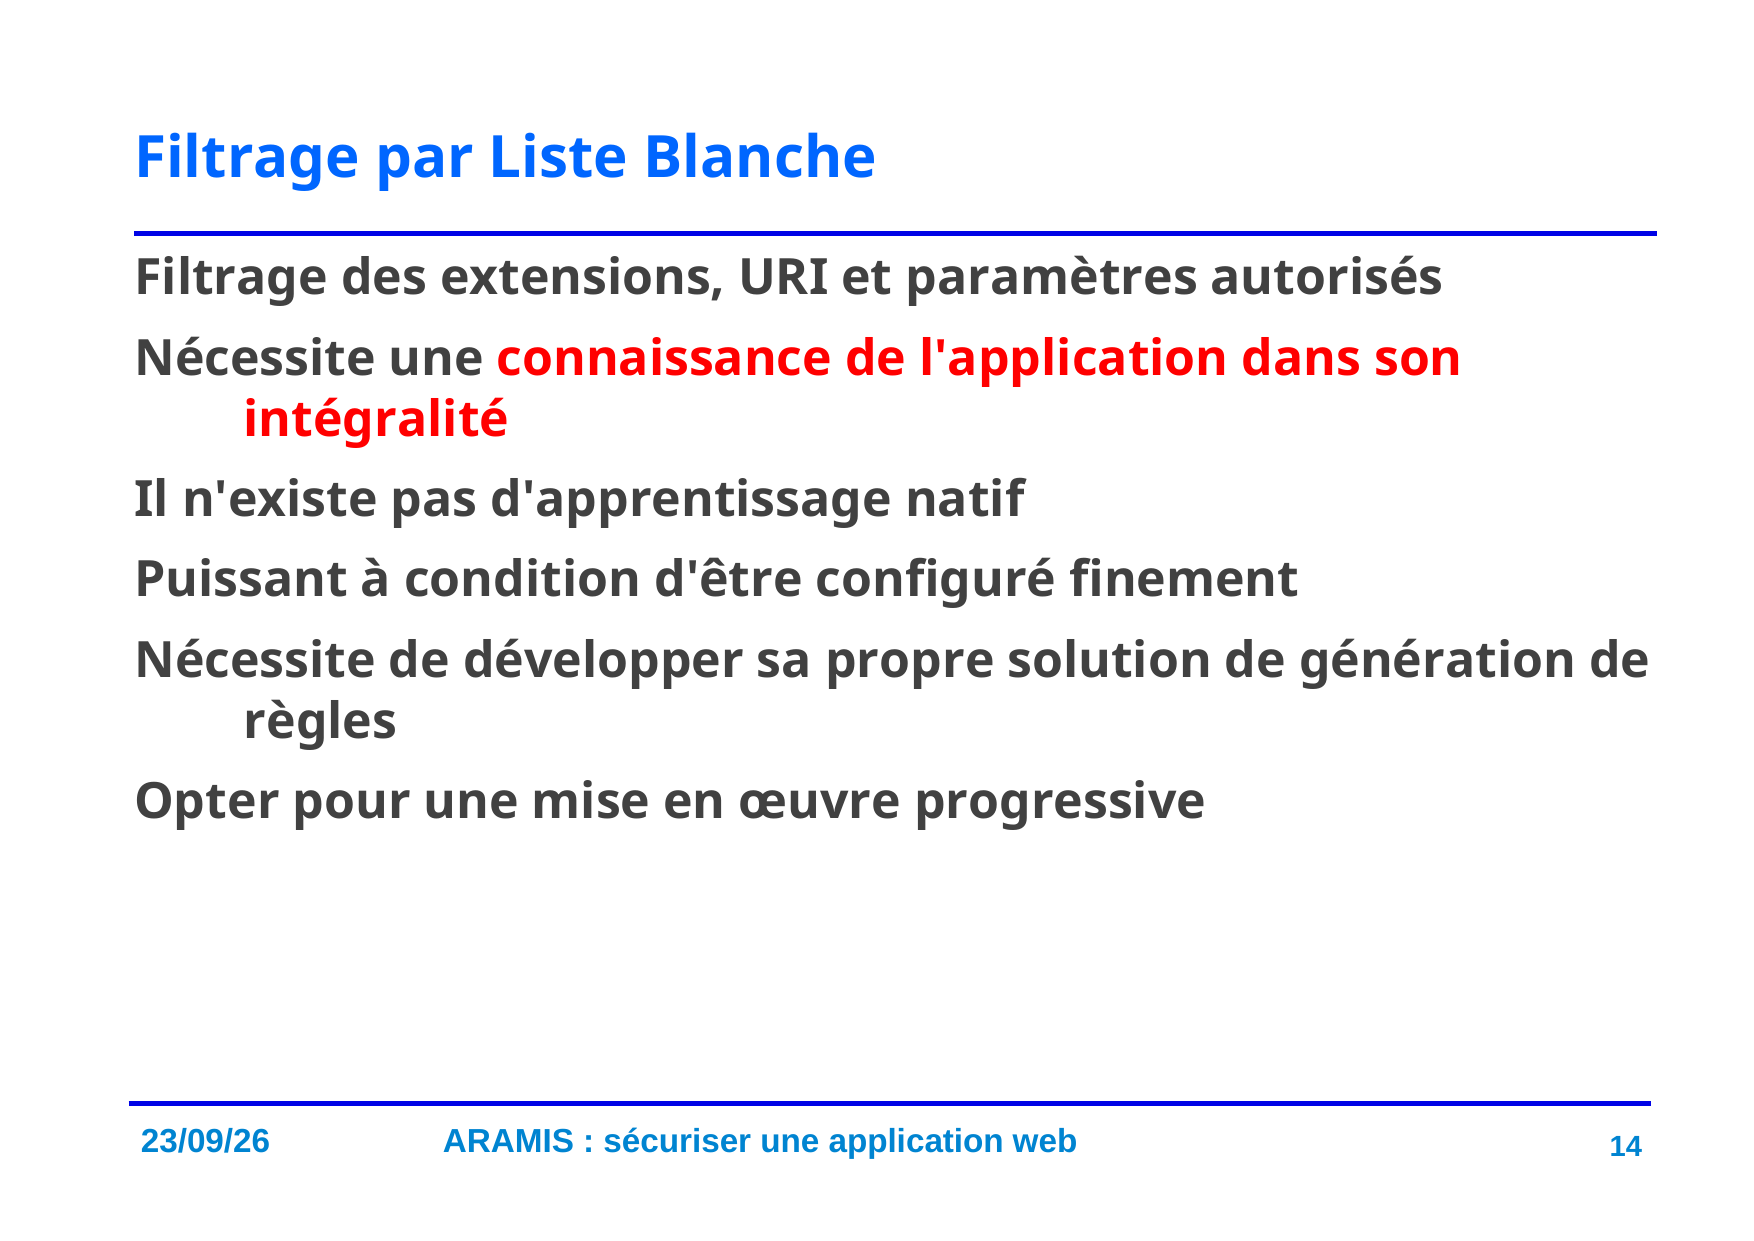

# Filtrage par Liste Blanche
Filtrage des extensions, URI et paramètres autorisés
Nécessite une connaissance de l'application dans son intégralité
Il n'existe pas d'apprentissage natif
Puissant à condition d'être configuré finement
Nécessite de développer sa propre solution de génération de règles
Opter pour une mise en œuvre progressive
ARAMIS : sécuriser une application web
14